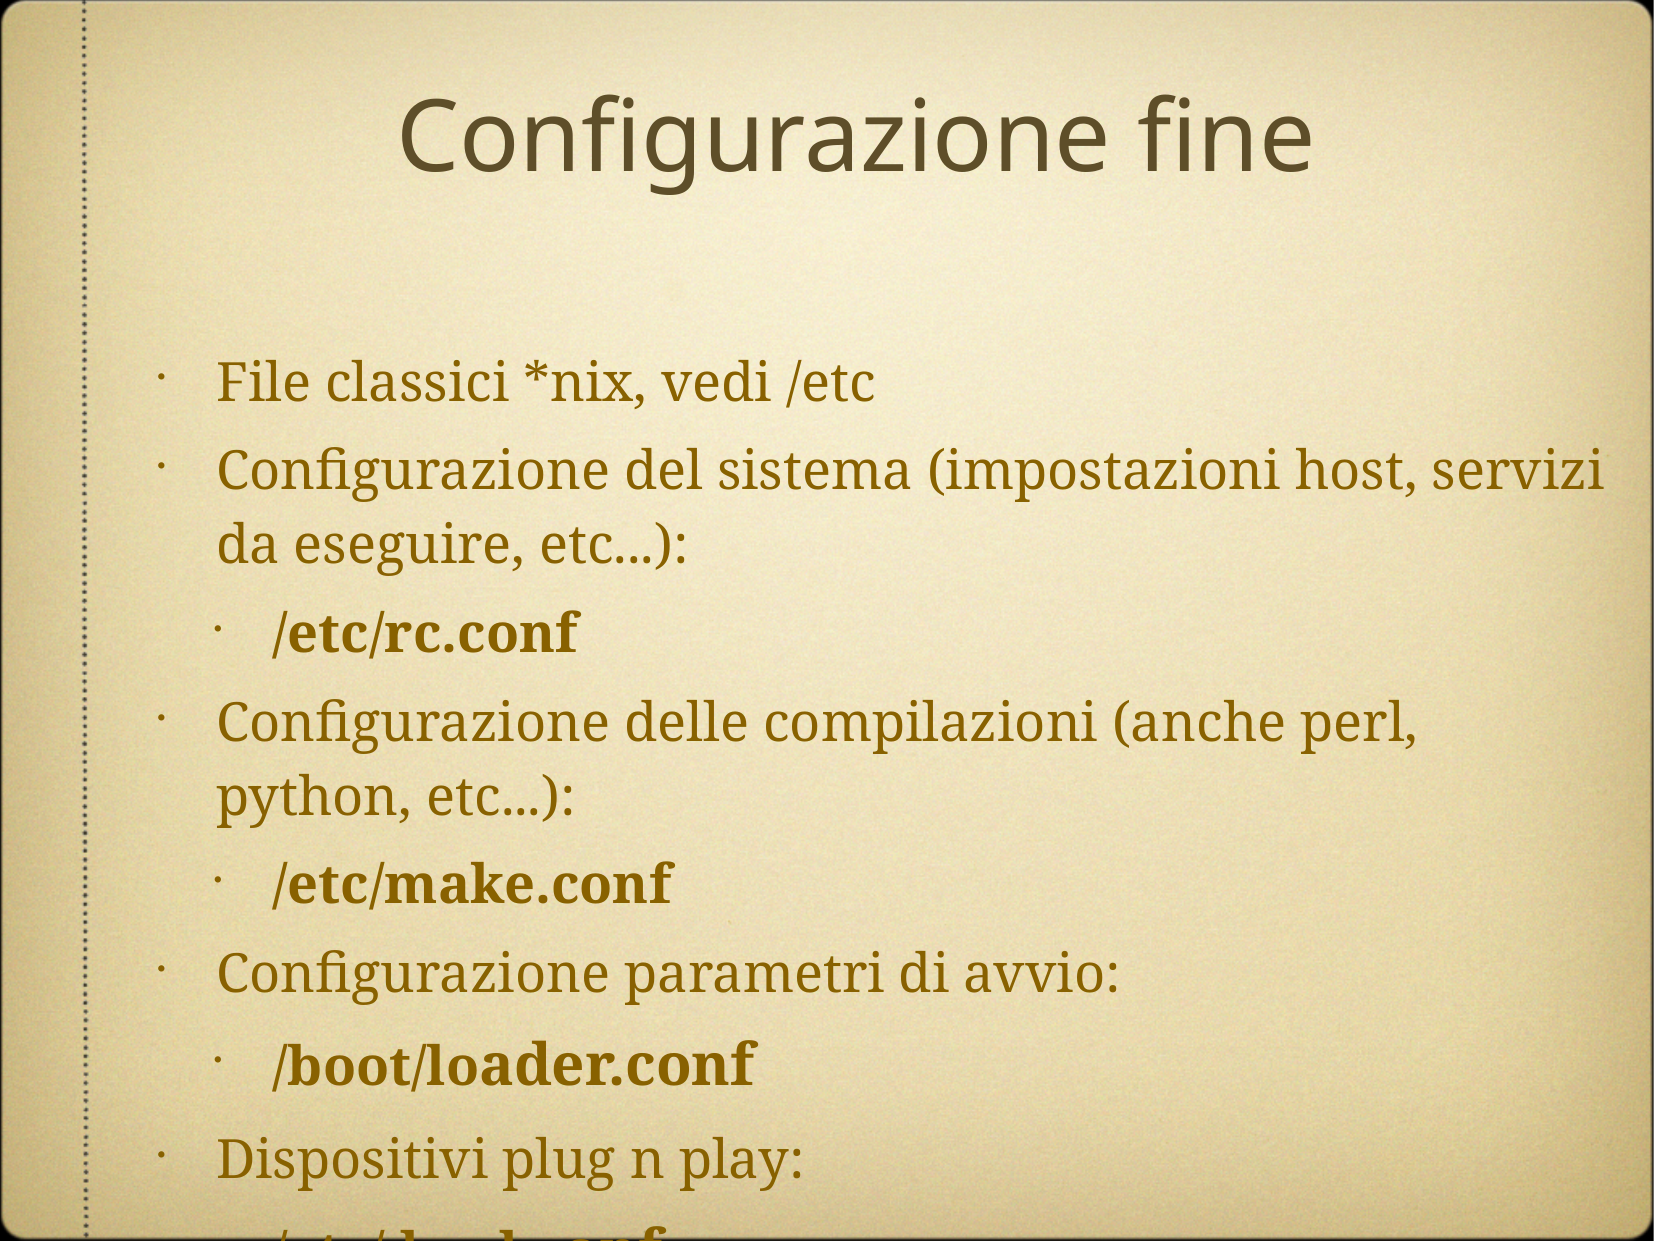

# Configurazione fine
File classici *nix, vedi /etc
Configurazione del sistema (impostazioni host, servizi da eseguire, etc...):
/etc/rc.conf
Configurazione delle compilazioni (anche perl, python, etc...):
/etc/make.conf
Configurazione parametri di avvio:
/boot/loader.conf
Dispositivi plug n play:
/etc/devd.conf